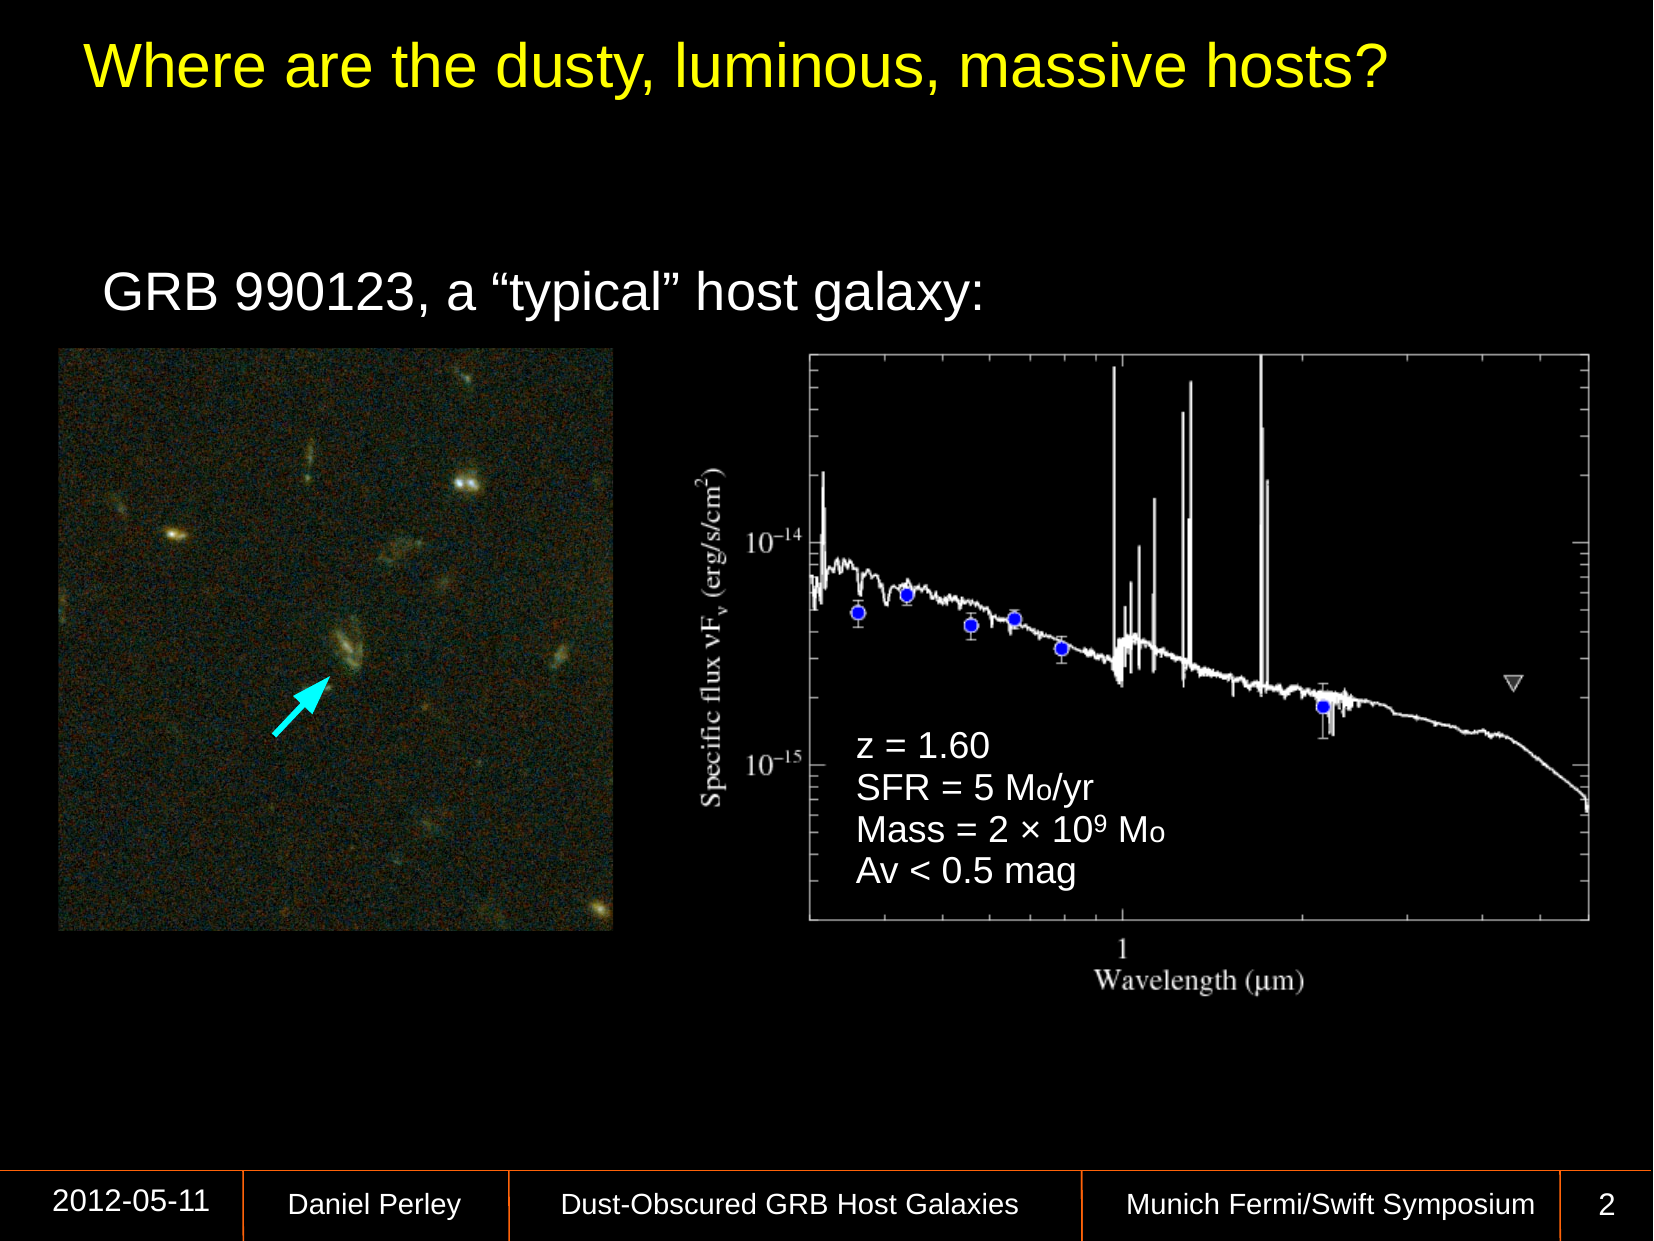

# Where are the dusty, luminous, massive hosts?
GRB 990123, a “typical” host galaxy:
z = 1.60
SFR = 5 Mo/yr
Mass = 2 × 109 Mo
Av < 0.5 mag
2012-05-11
2